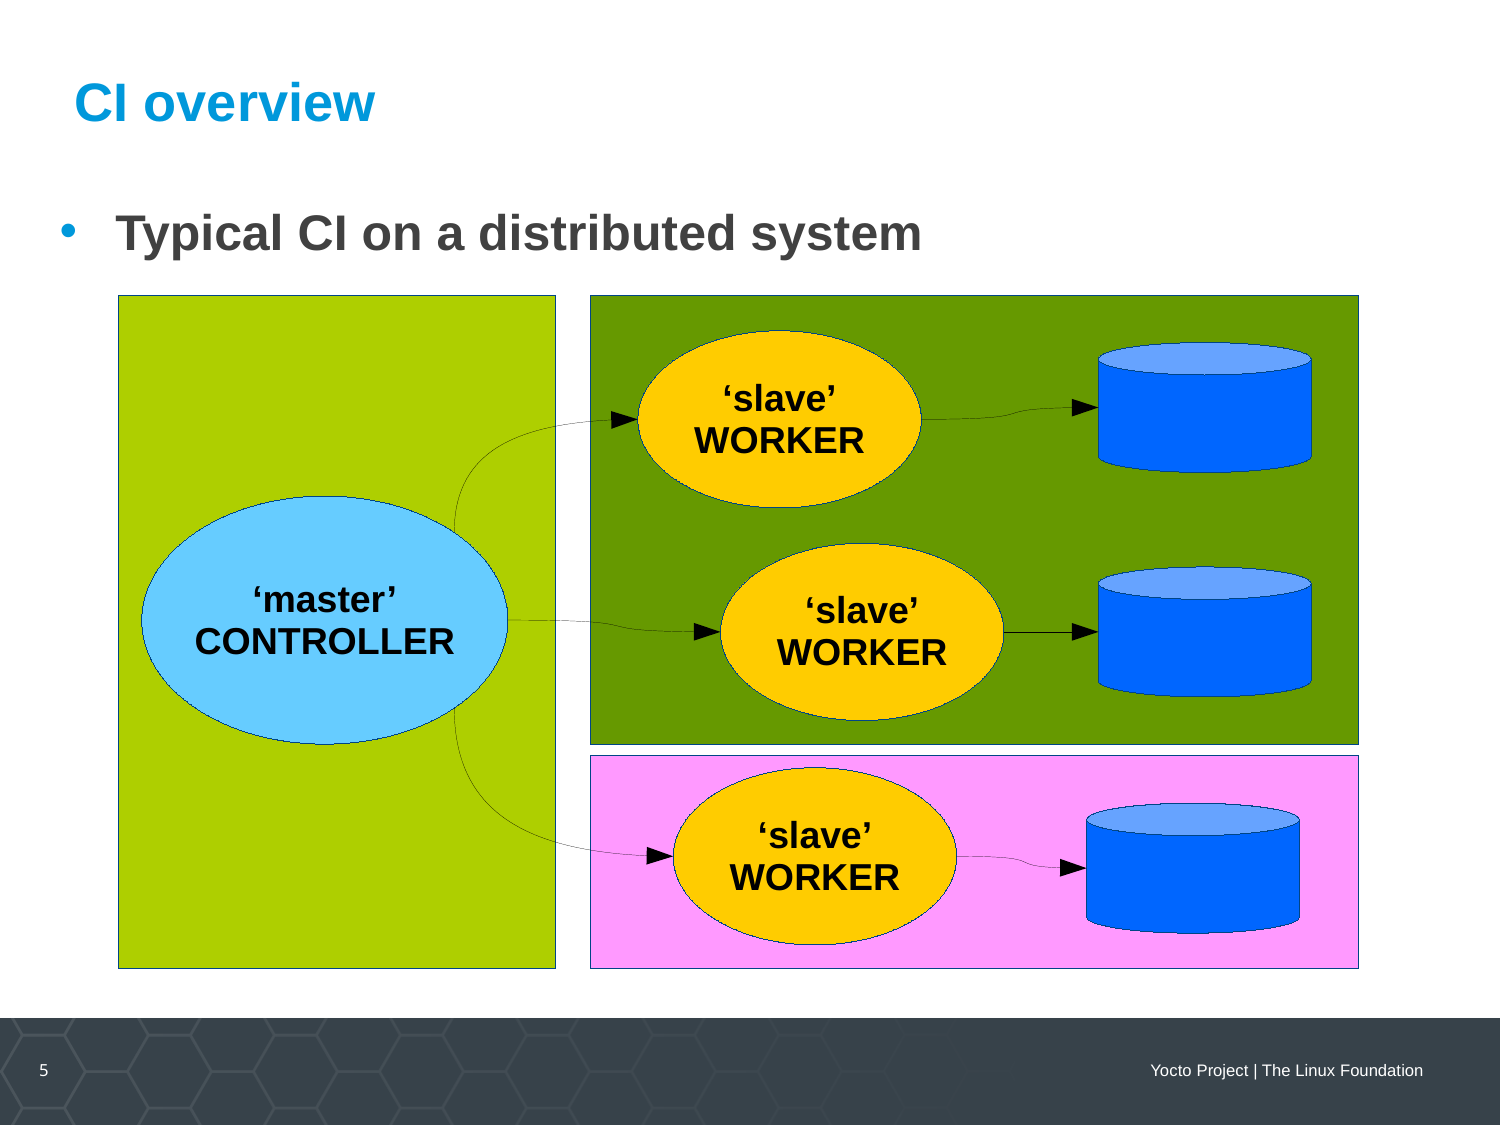

CI overview
Typical CI on a distributed system
‘slave’
WORKER
‘master’
CONTROLLER
‘slave’
WORKER
‘slave’
WORKER